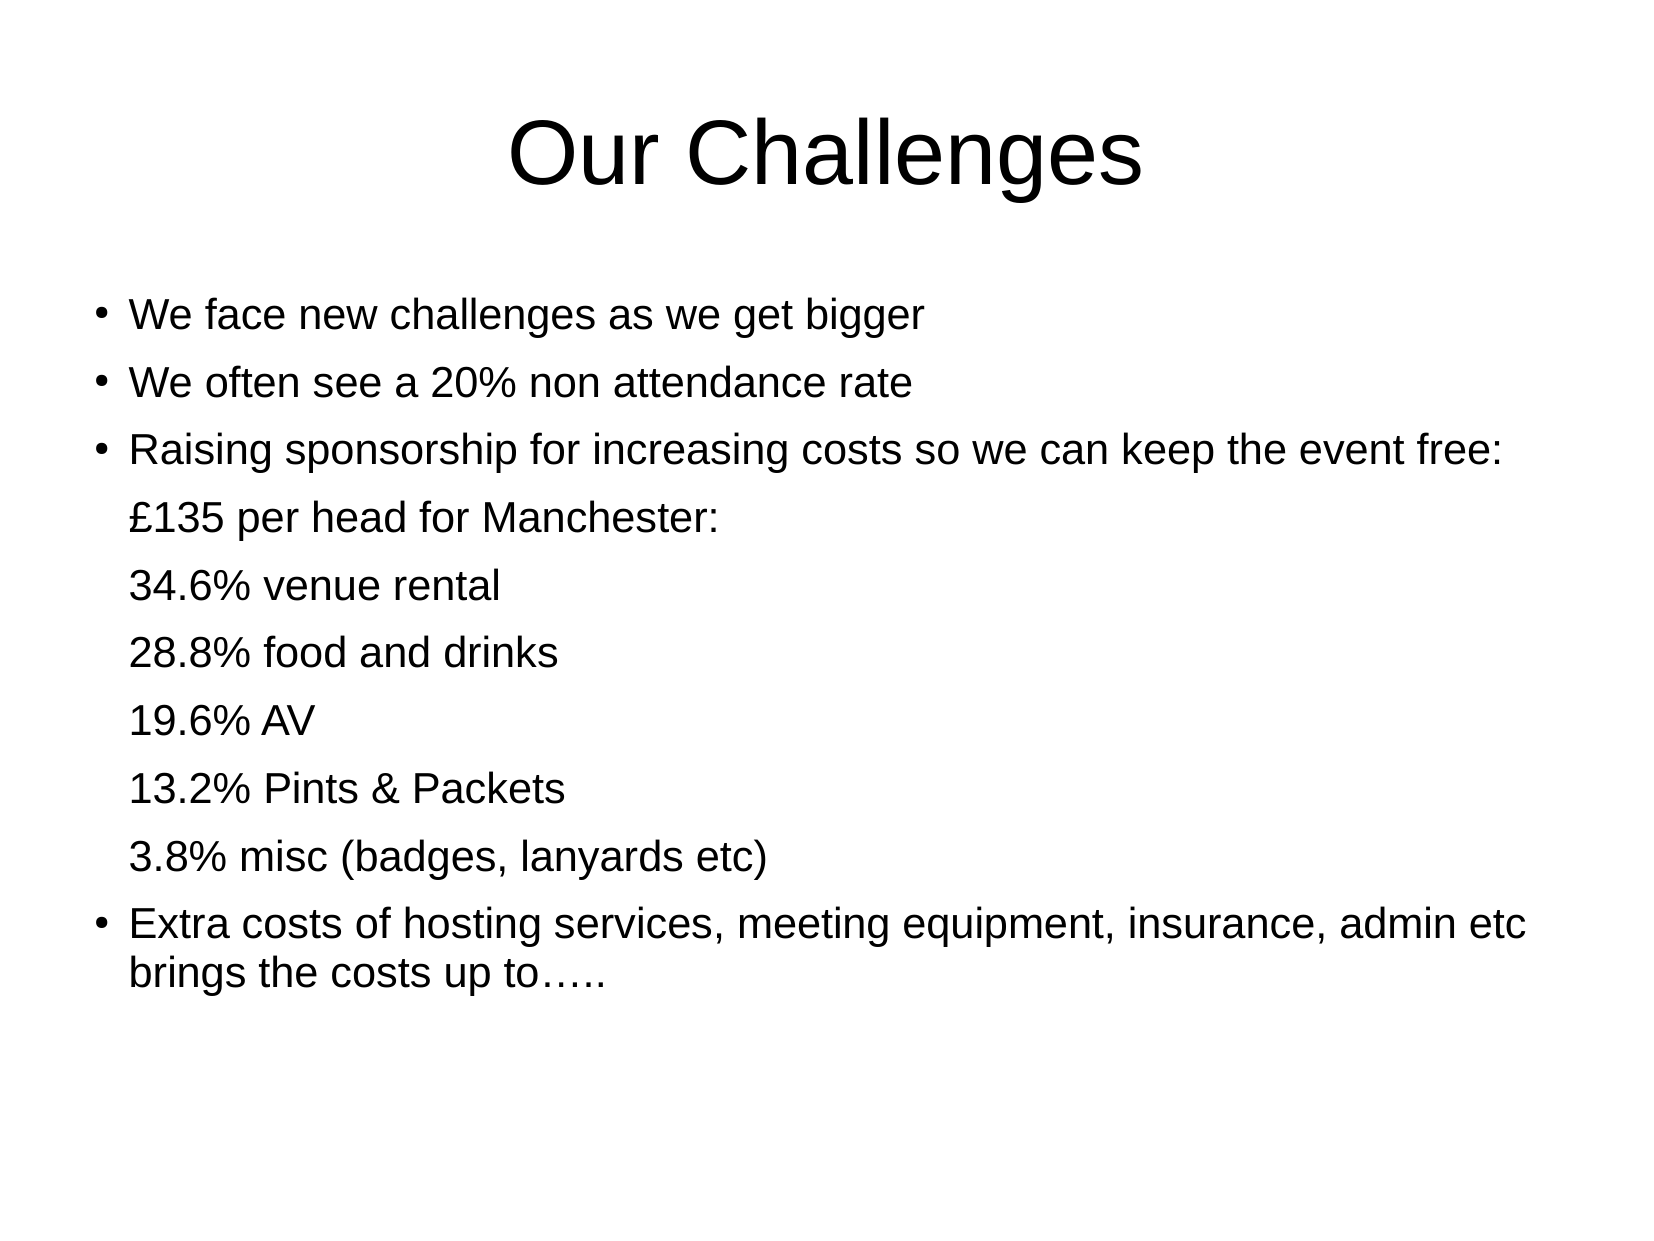

# Our Challenges
We face new challenges as we get bigger
We often see a 20% non attendance rate
Raising sponsorship for increasing costs so we can keep the event free:
£135 per head for Manchester:
34.6% venue rental
28.8% food and drinks
19.6% AV
13.2% Pints & Packets
3.8% misc (badges, lanyards etc)
Extra costs of hosting services, meeting equipment, insurance, admin etc brings the costs up to…..